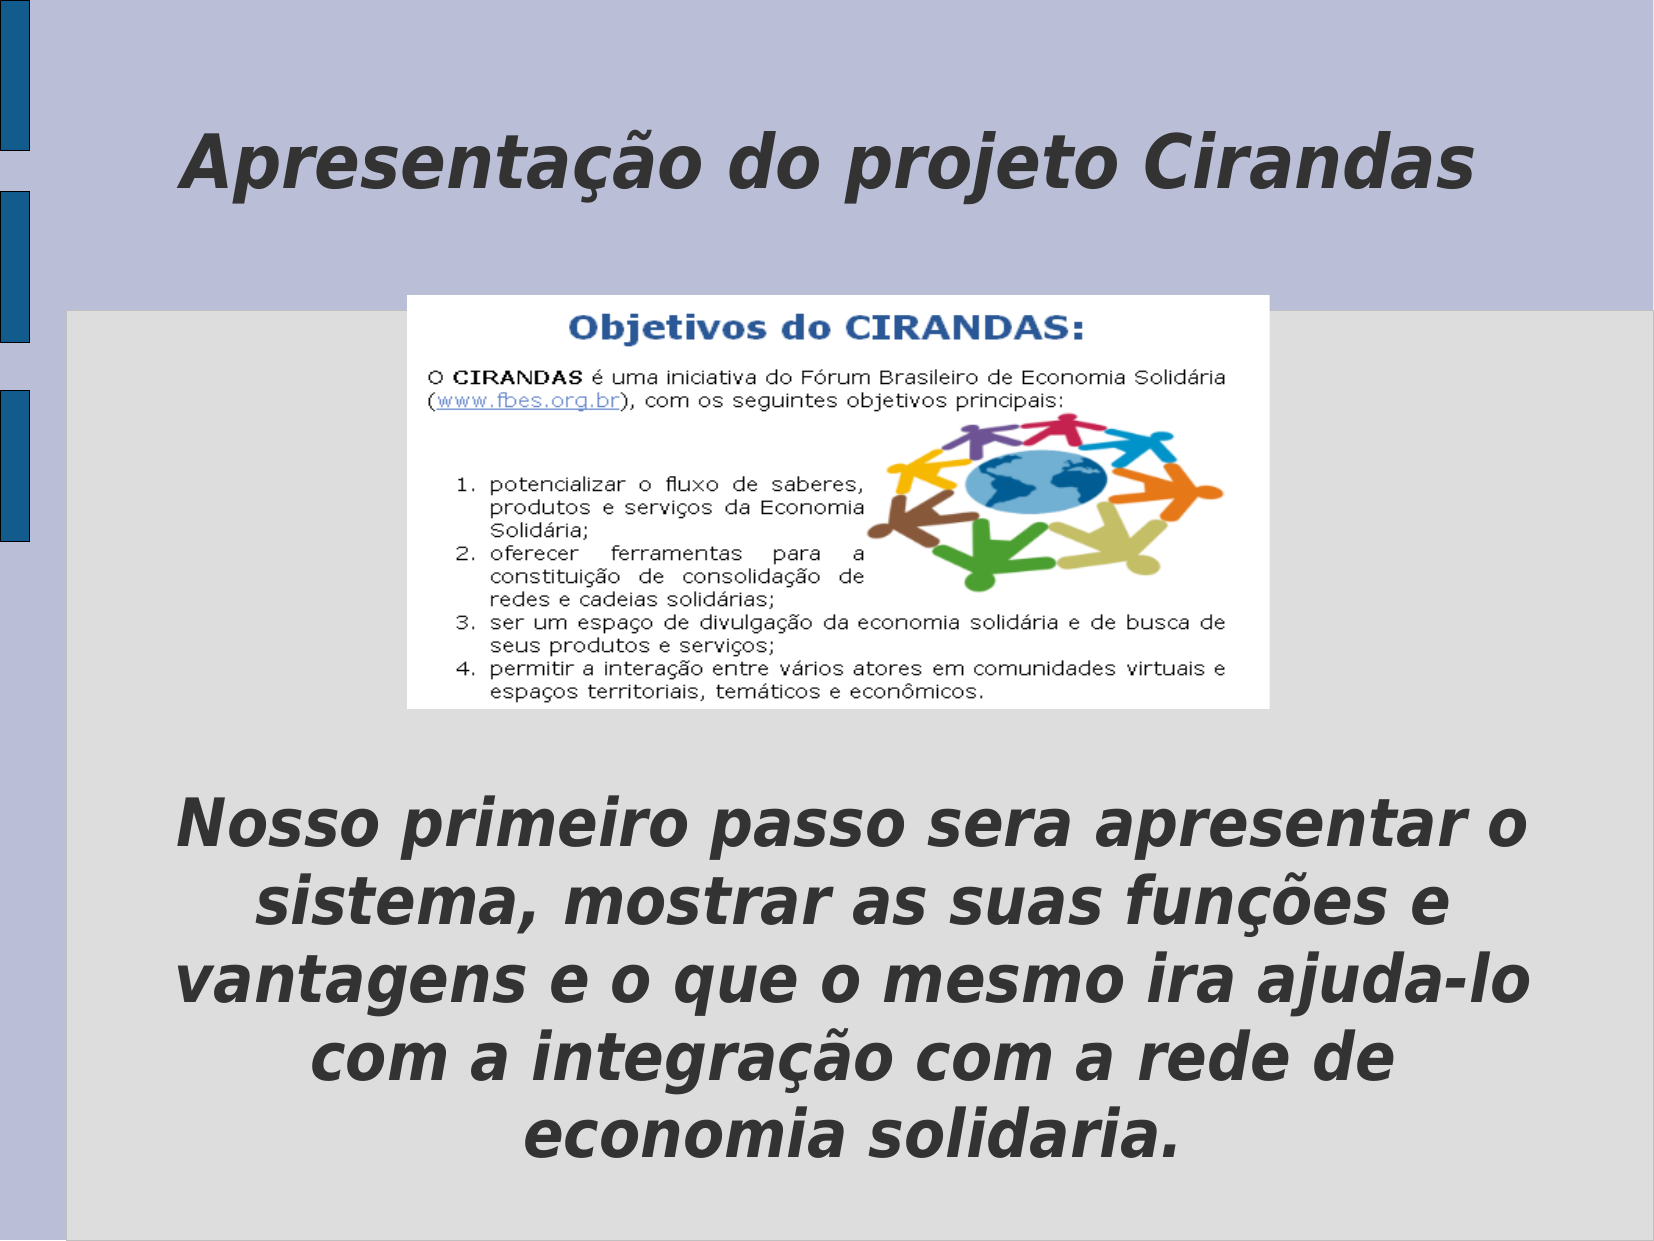

# Apresentação do projeto Cirandas
Nosso primeiro passo sera apresentar o sistema, mostrar as suas funções e vantagens e o que o mesmo ira ajuda-lo com a integração com a rede de economia solidaria.